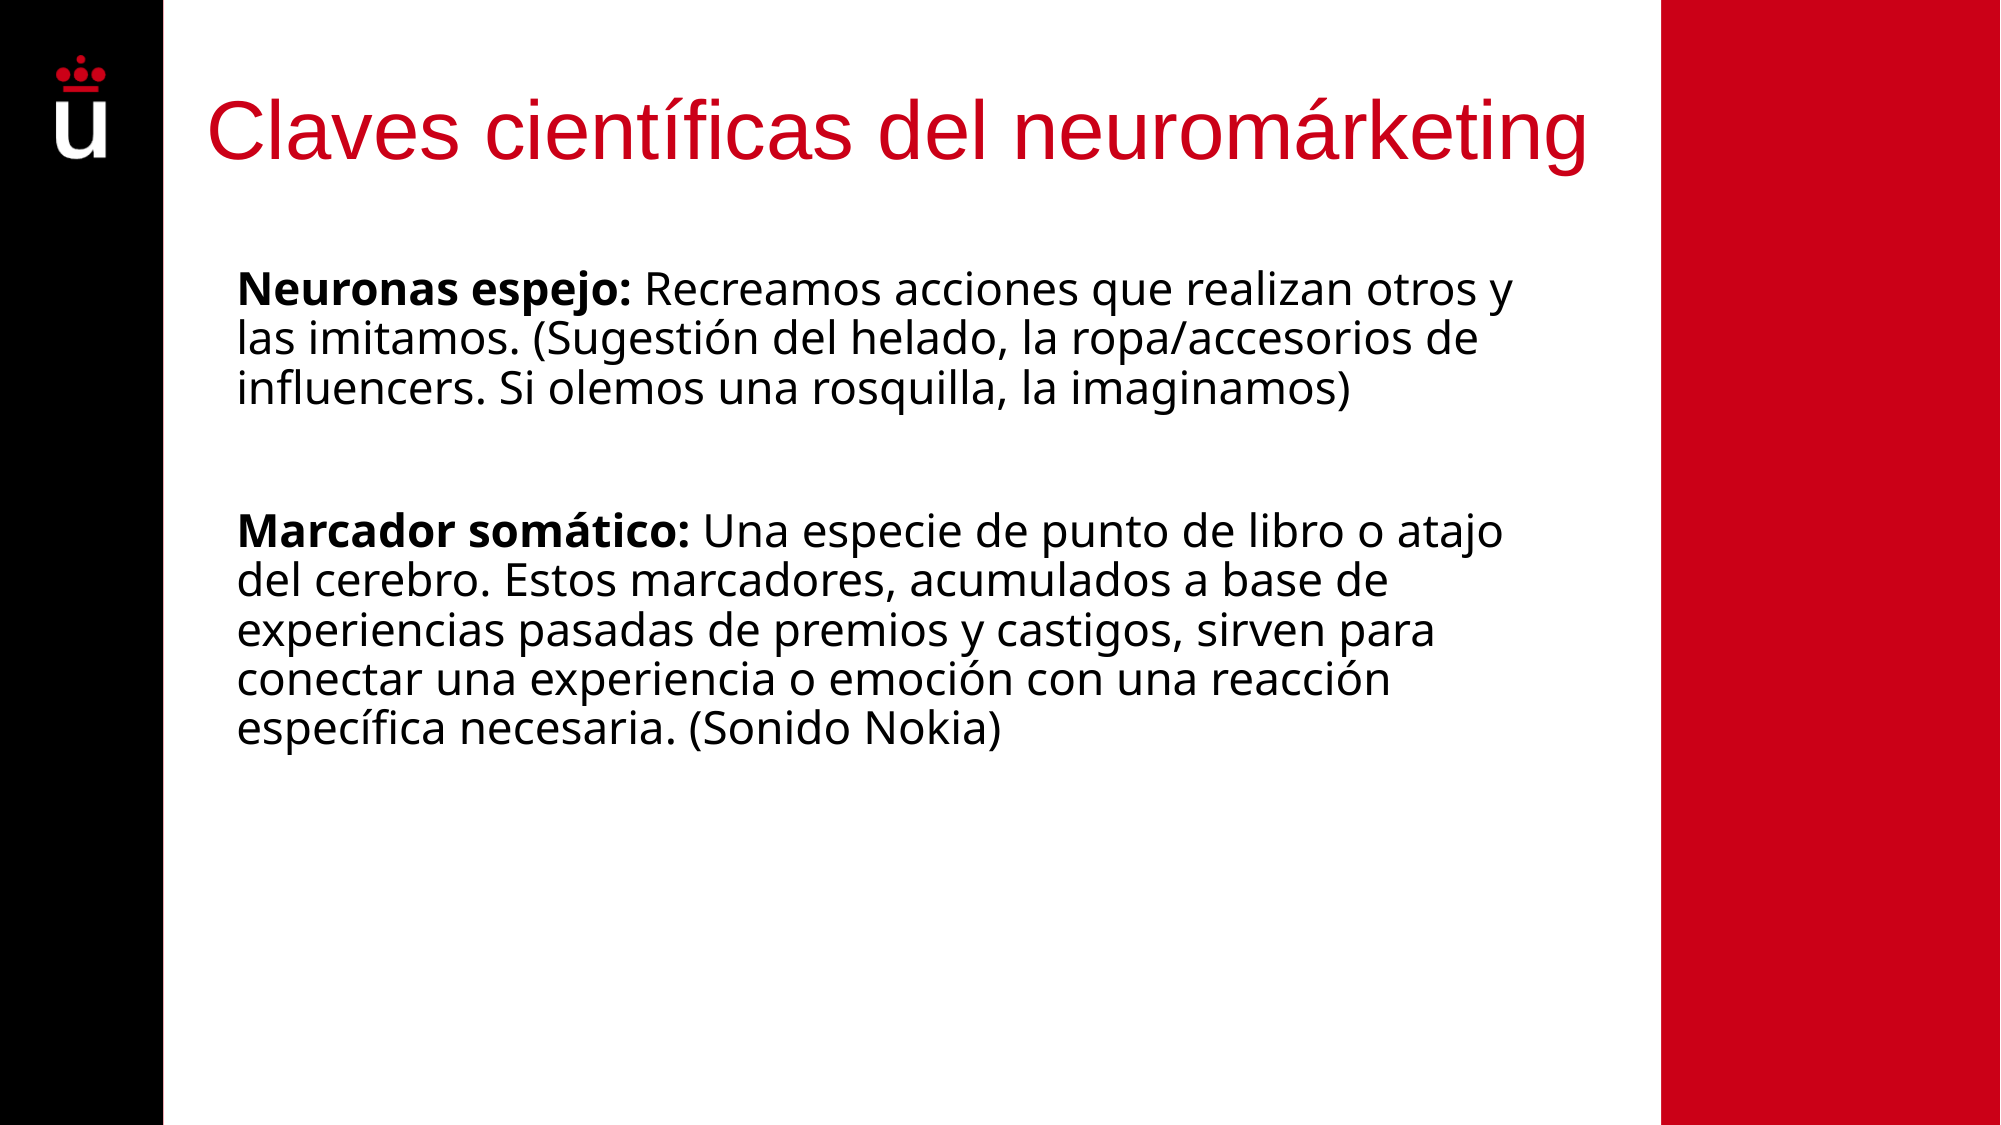

Claves científicas del neuromárketing
# Neuronas espejo: Recreamos acciones que realizan otros y las imitamos. (Sugestión del helado, la ropa/accesorios de influencers. Si olemos una rosquilla, la imaginamos)
Marcador somático: Una especie de punto de libro o atajo del cerebro. Estos marcadores, acumulados a base de experiencias pasadas de premios y castigos, sirven para conectar una experiencia o emoción con una reacción específica necesaria. (Sonido Nokia)